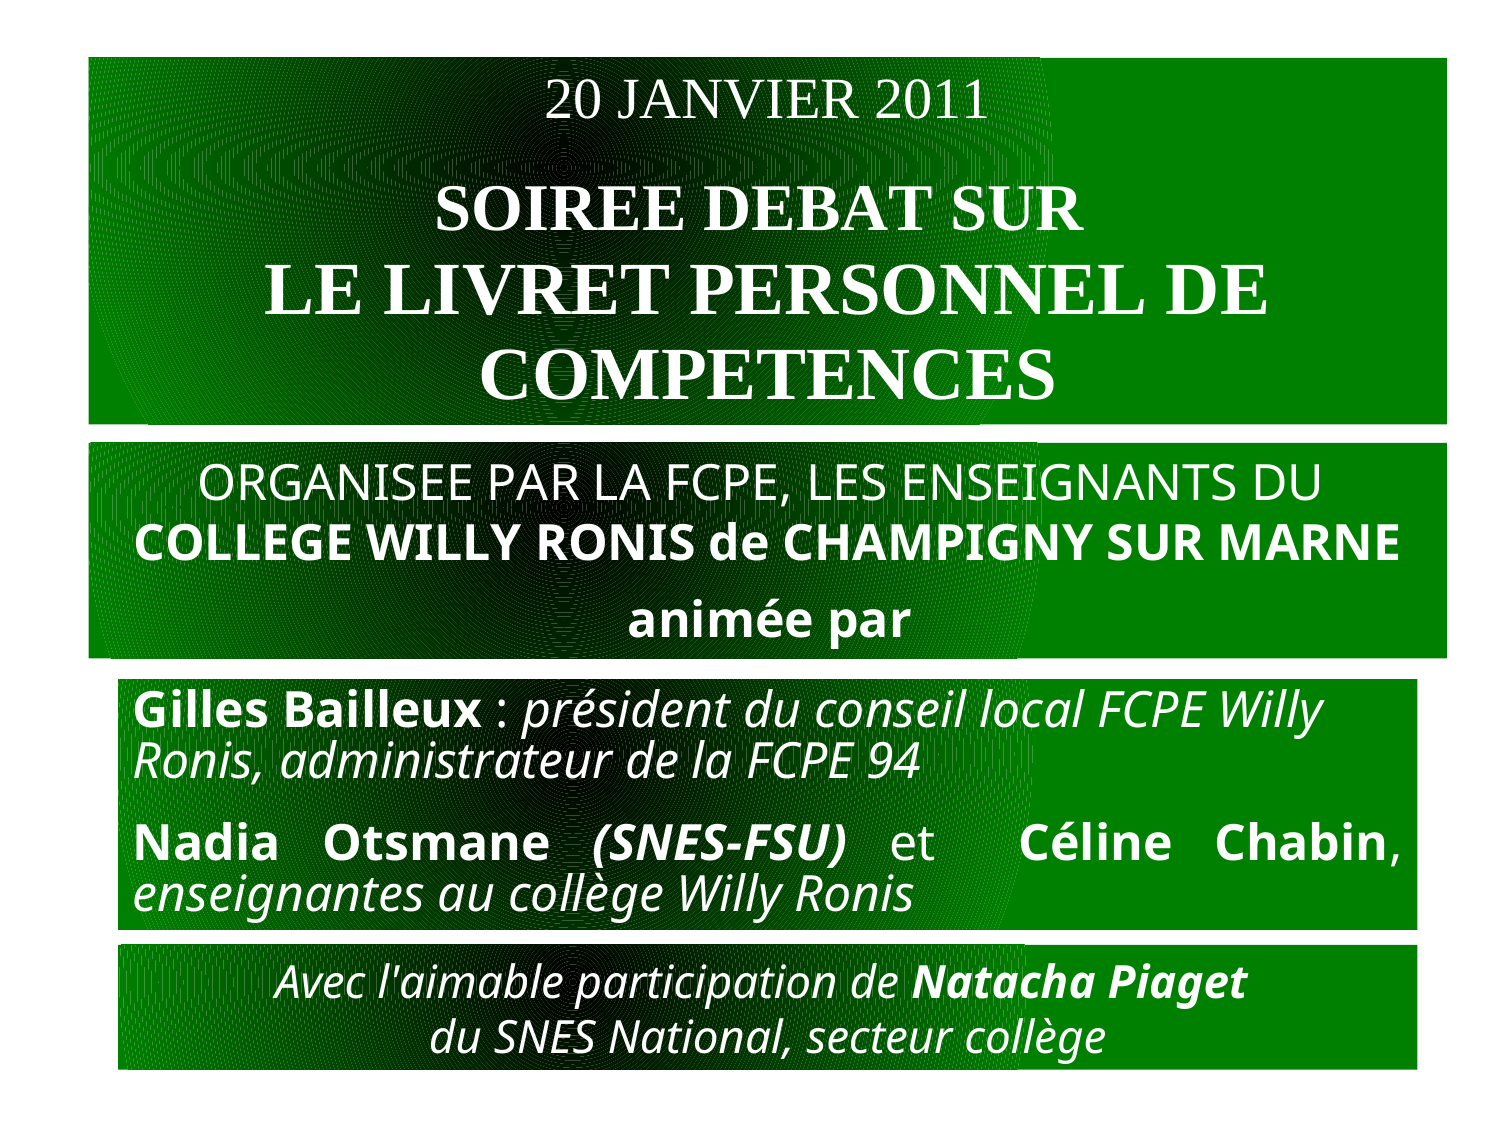

# 20 JANVIER 2011 SOIREE DEBAT SUR LE LIVRET PERSONNEL DE COMPETENCES
ORGANISEE PAR LA FCPE, LES ENSEIGNANTS DU
COLLEGE WILLY RONIS de CHAMPIGNY SUR MARNE
 animée par
Gilles Bailleux : président du conseil local FCPE Willy Ronis, administrateur de la FCPE 94
Nadia Otsmane (SNES-FSU) et Céline Chabin, enseignantes au collège Willy Ronis
Avec l'aimable participation de Natacha Piaget
du SNES National, secteur collège